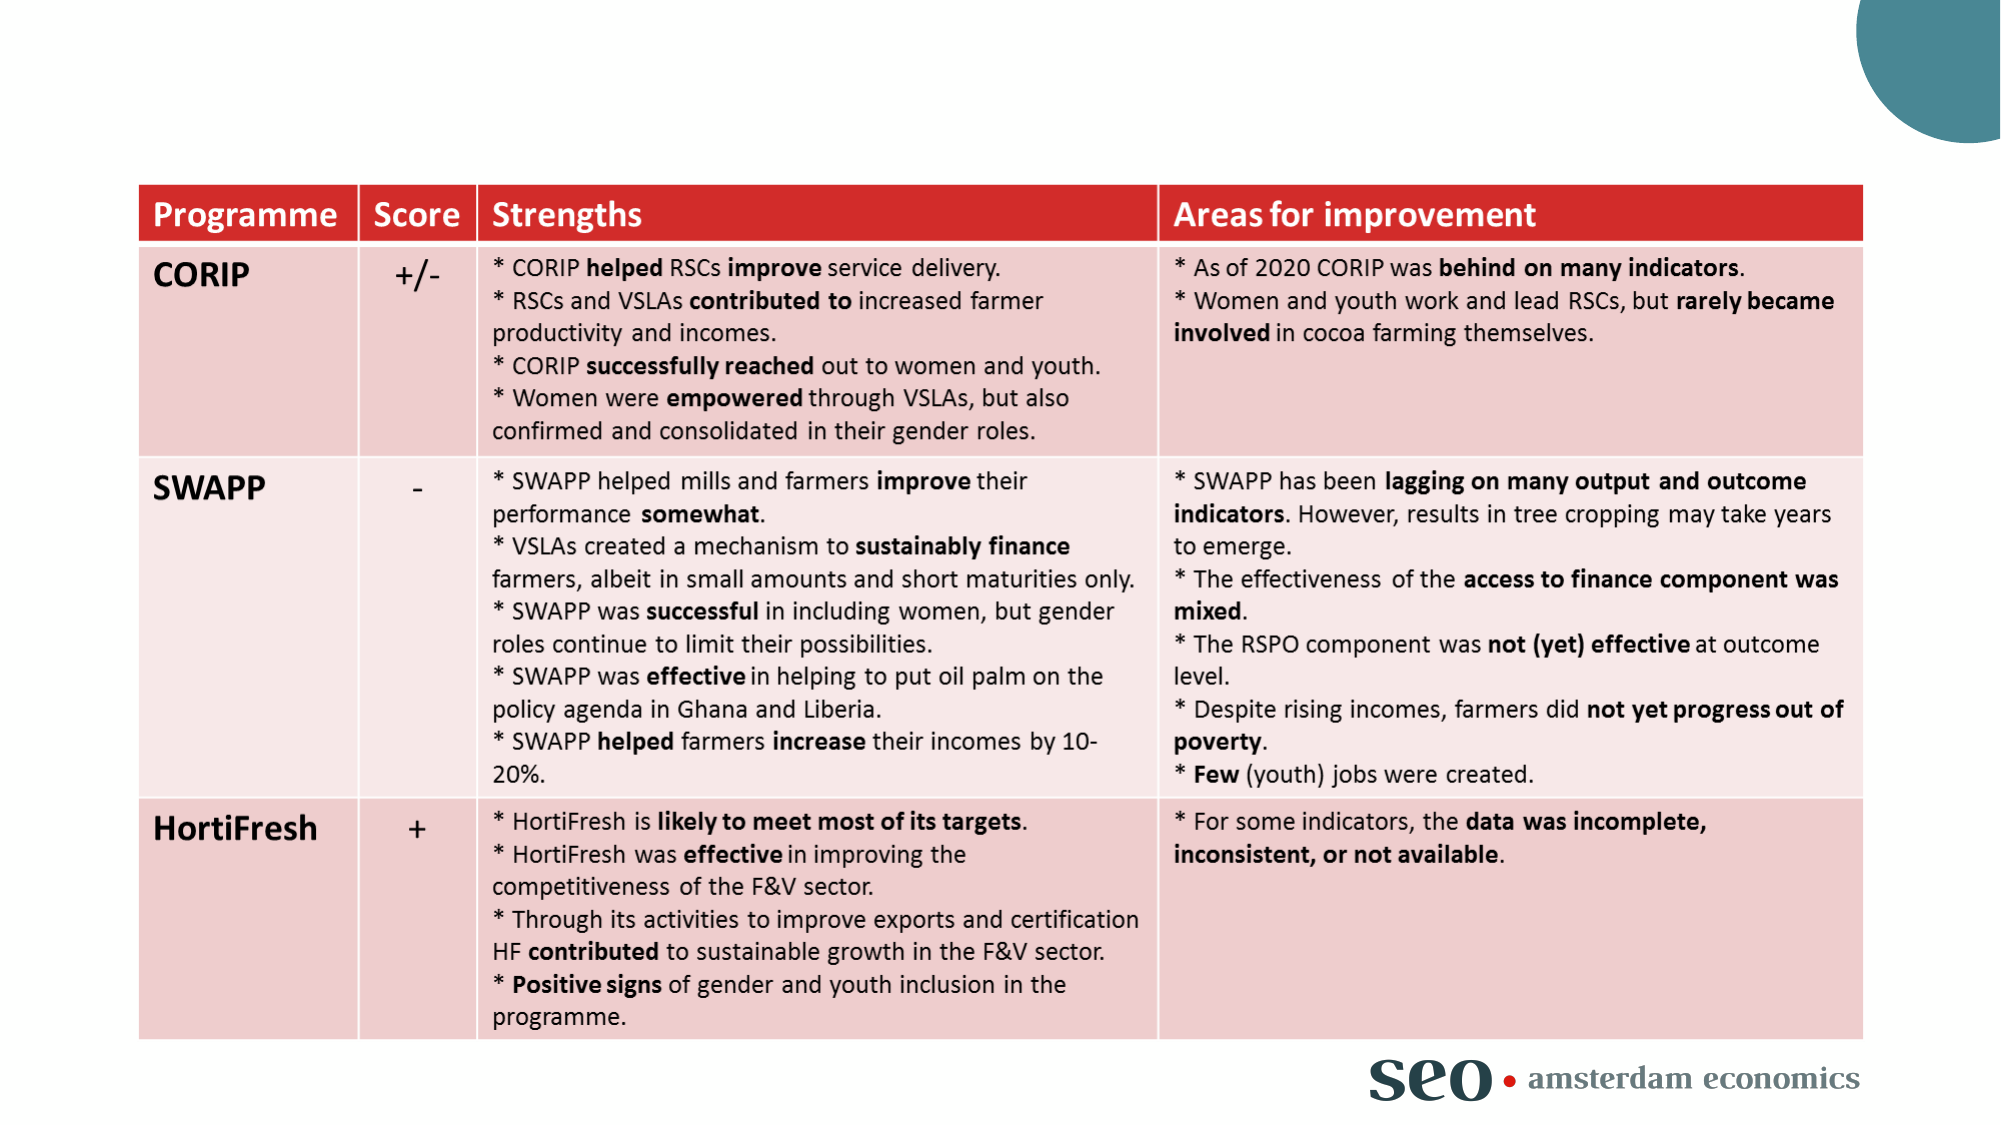

# 4. key findings - effectiveness (1)